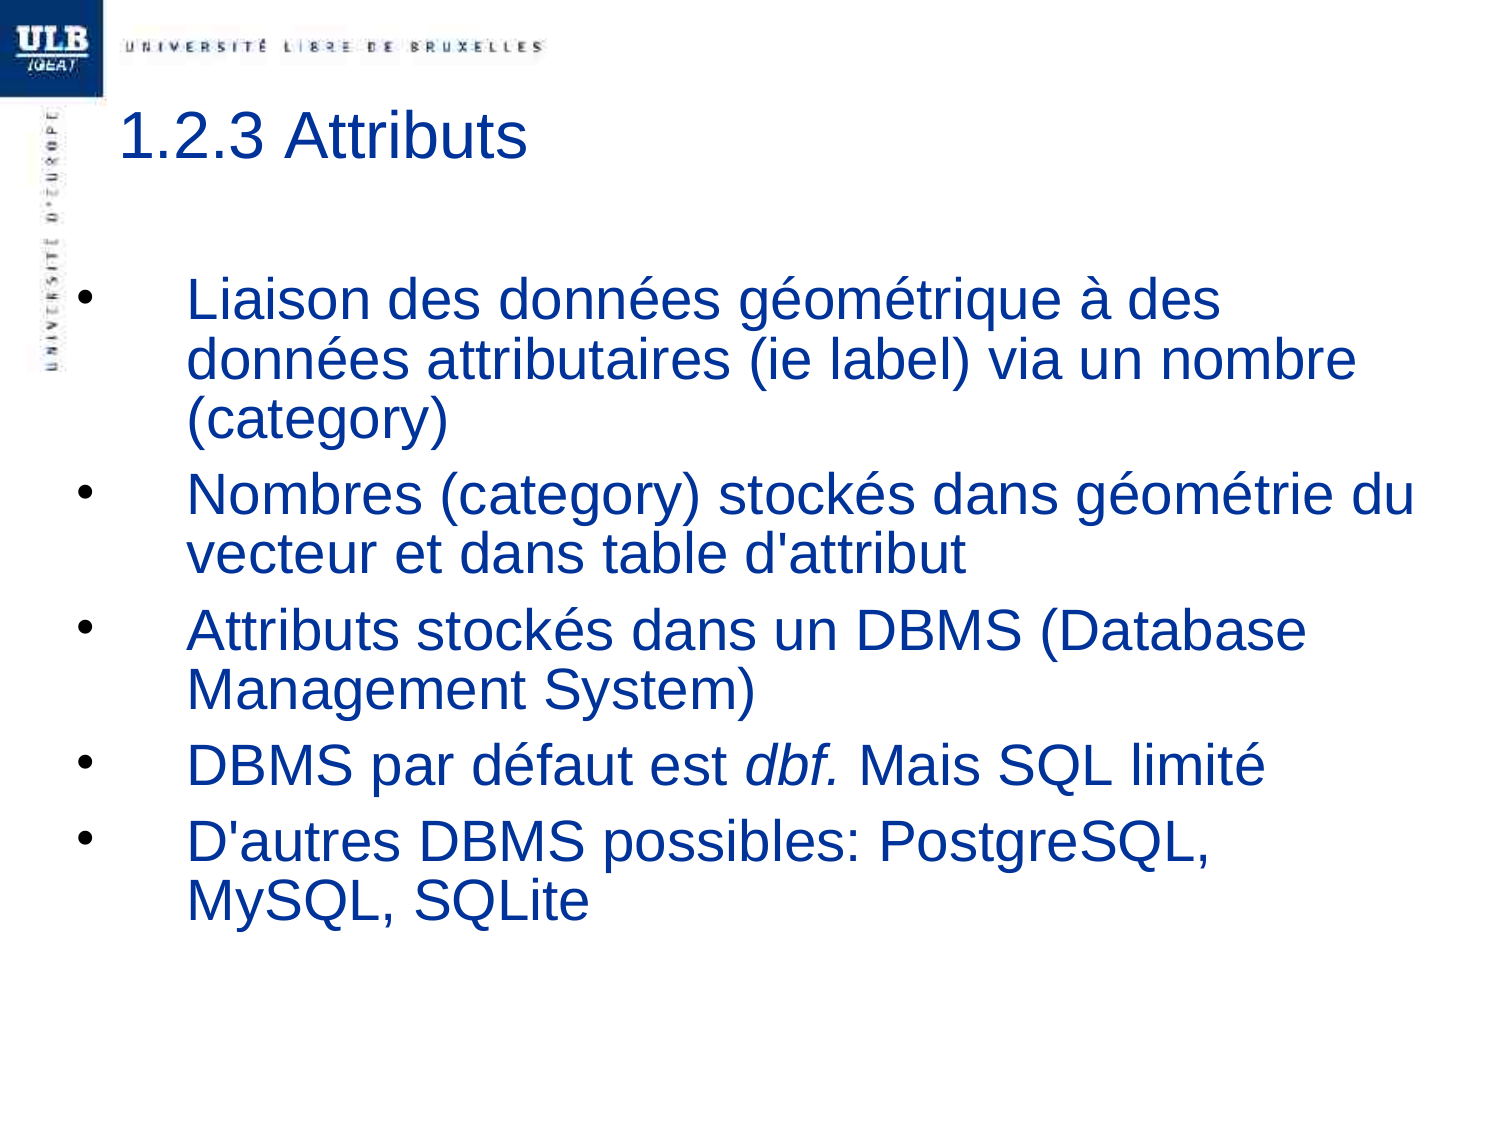

# 1.2.3 Attributs
Liaison des données géométrique à des données attributaires (ie label) via un nombre (category)
Nombres (category) stockés dans géométrie du vecteur et dans table d'attribut
Attributs stockés dans un DBMS (Database Management System)
DBMS par défaut est dbf. Mais SQL limité
D'autres DBMS possibles: PostgreSQL, MySQL, SQLite